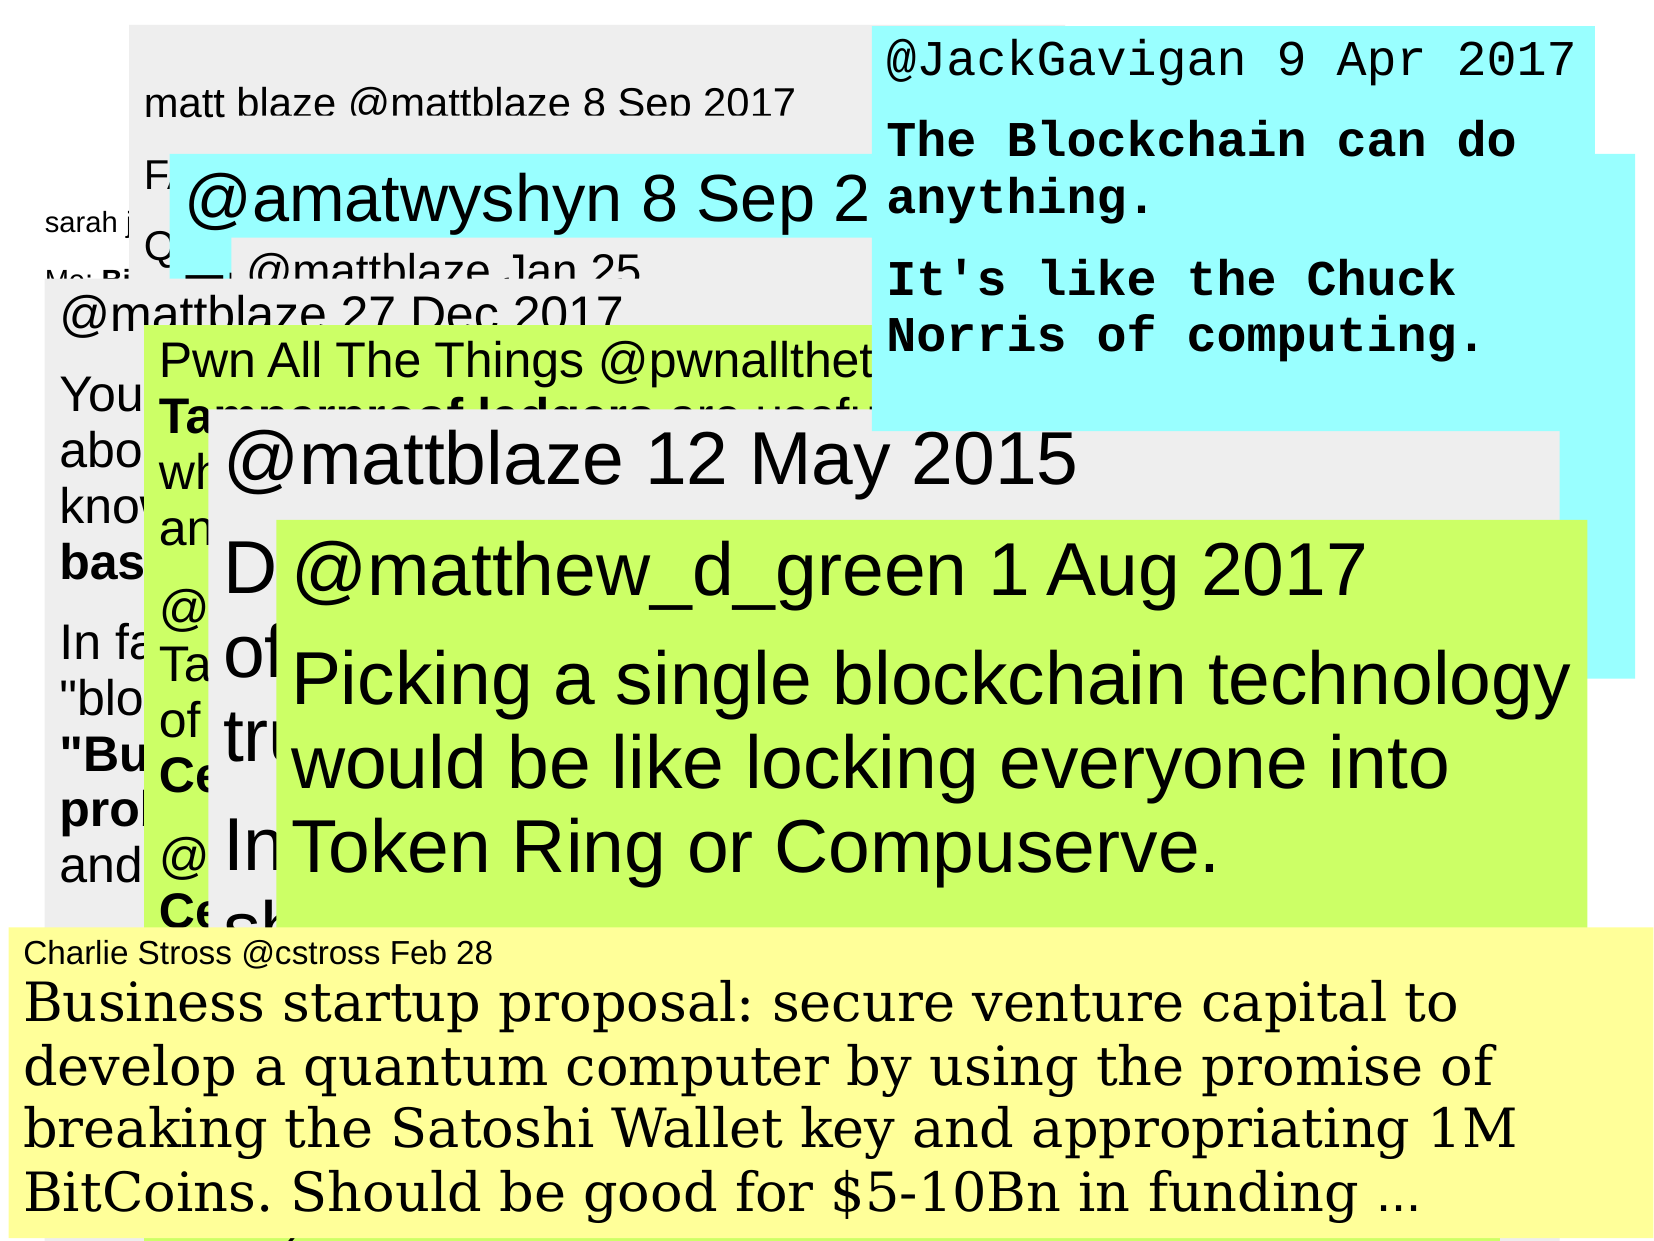

matt blaze @mattblaze 8 Sep 2017
FAQ:
Q: Doesn't the Blockchain solve--
A: No.
I feast on the defensive indignation of cryptocurrency idiots.
HOW DARE YOU CLAIM MY PRECIOUS BLOCKCHAIN DOESN'T SOLVE ALL THE PROBLEMS
@JackGavigan 9 Apr 2017
The Blockchain can do anything.
It's like the Chuck Norris of computing.
# Humor and Comments
matt blaze @mattblaze Jan 14
I think that I shall never see
A blockchain faster than a Merkle Tree
@amatwyshyn 8 Sep 2017
The new universal New Yorker cartoon caption:
"Have you considered using the Blockchain?"
sarah jeong ? @sarahjeong 16 Jan 2018
Me: Bitcoin solves a problem that is only a problem for a very narrow segment of the population
Internet rando: What about all the people who don't trust sovereign currency and would rather place their trust in a decentralized network
Me: Same answer as before
Internet rando 2: What about people who live under oppressed governments with unsound currency
Me: Only if the problem with their currency is that it's not volatile enough and the transaction speeds are too fast
People whose countries fall into financial crisis trade in bitcoin in order to buy other sovereign currencies, they don't use bitcoin for money qua money. Because................... it sucks
Even in the heyday of bitcoin-mandatory commerce (The Time Of The Internet Drugs), prices were pegged to sovereign currency rather than bitcoin and payments were held in escrow to beat volatility
@mattblaze Jan 25
Compare the utter beauty of Satoshi's paper with the raw performance/environmental/usability ugliness that is Bitcoin and blockchain today to see how there can be a difference between a protocol and its implementation
@mattblaze 27 Dec 2017
You could get almost identical results if everyone suddenly read about and blessed almost any esoteric crypto protocol (say, zero knowledge proofs or oblivious transfer) without learning about basic things like symmetric encryption first.
In fact, I think I'll do this from now on. Any time someone says "blockchain", I'm going to ask something like,
"But doesn't oblivious transfer solve exactly the same problem more efficiently?"
and watch the confused handwaving.
My first (and invariably last) serious question for anyone who claims to be integrating "blockchain" into something is
"why wouldn't Haber and Stornetta's Surety work for this?"
followed by either stare or handwaving.
Emphasis supplied
Pwn All The Things @pwnallthethings 9 Sep 2017
Tamperproof ledgers are useful, and almost everyone who wants a blockchain really wants a tamperproof ledger and doesn't know the difference
@matthew_d_green
Tamperproof ledgers don't require all the bells and whistles of a blockchain.
Censorship resistant ledgers do, though.
@mattblaze 9 Sep 2017
Censorship-evident, at least.
Censorship-resistant is harder.
@matthew_d_green 9 Sep 2017
(Well it's not clear that current Blockchains actually do either -- but they seem to work better than anything else out there.)
@mattblaze 12 May 2015
David Clark: Crypto solves problems of communication among people who trust each other.
Internet is mostly people who don't (or shouldn't).
@matthew_d_green 1 Aug 2017
Picking a single blockchain technology would be like locking everyone into Token Ring or Compuserve.
Charlie Stross @cstross Feb 28
Business startup proposal: secure venture capital to develop a quantum computer by using the promise of breaking the Satoshi Wallet key and appropriating 1M BitCoins. Should be good for $5-10Bn in funding ...